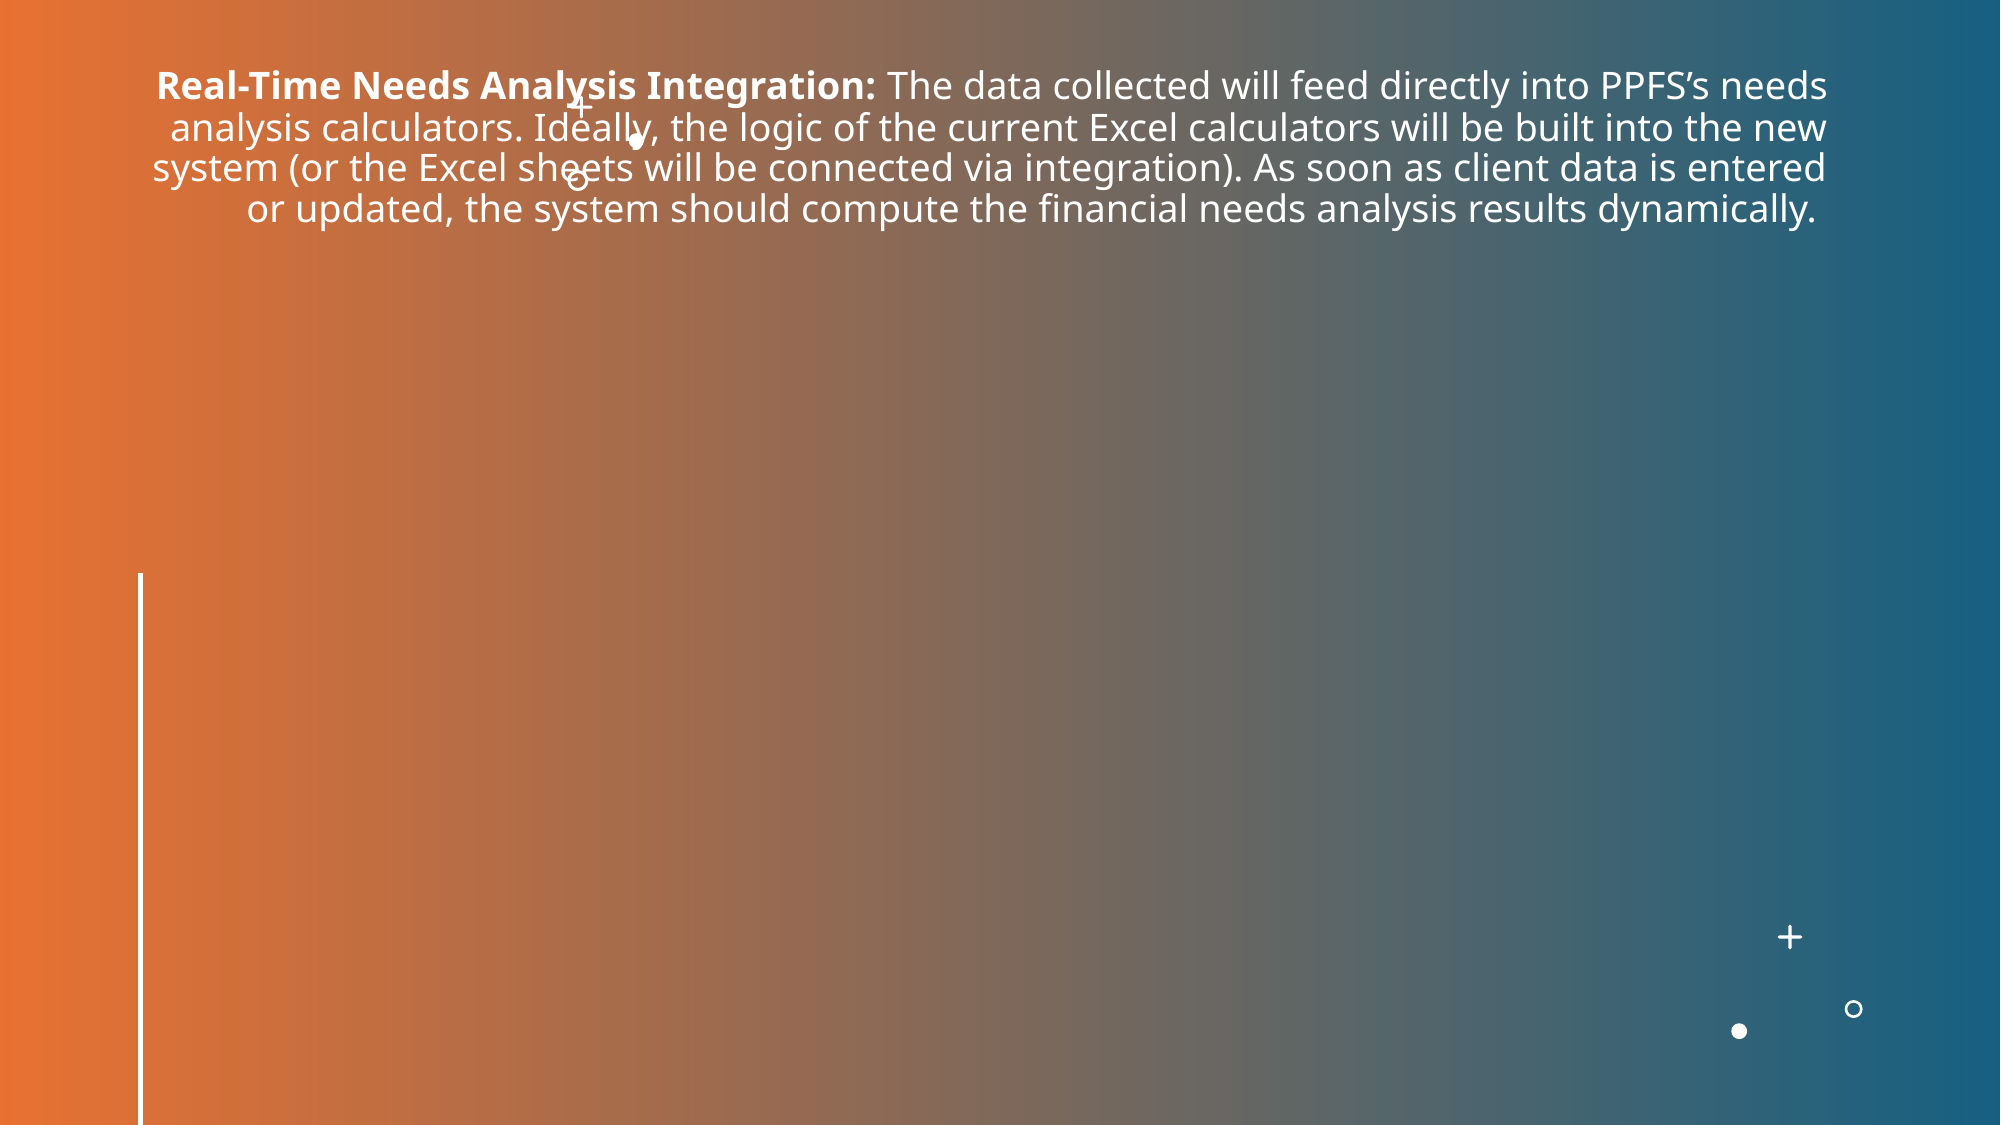

# Real-Time Needs Analysis Integration: The data collected will feed directly into PPFS’s needs analysis calculators. Ideally, the logic of the current Excel calculators will be built into the new system (or the Excel sheets will be connected via integration). As soon as client data is entered or updated, the system should compute the financial needs analysis results dynamically.